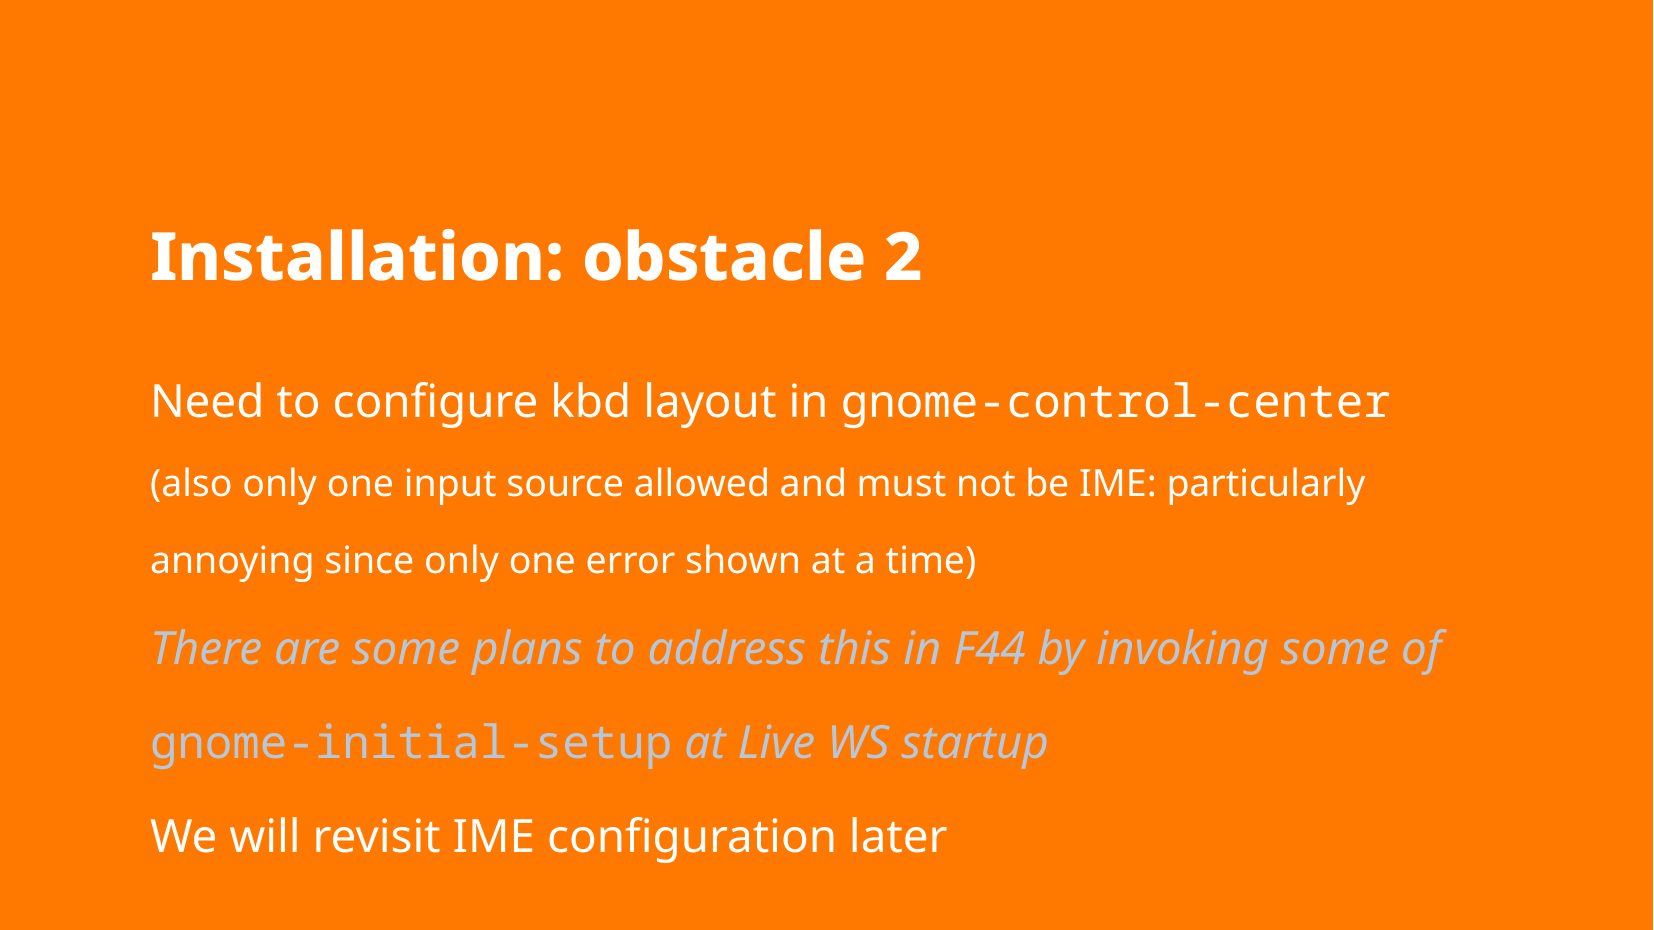

# Installation: obstacle 2
Need to configure kbd layout in gnome-control-center
(also only one input source allowed and must not be IME: particularly annoying since only one error shown at a time)
There are some plans to address this in F44 by invoking some of gnome-initial-setup at Live WS startup
We will revisit IME configuration later